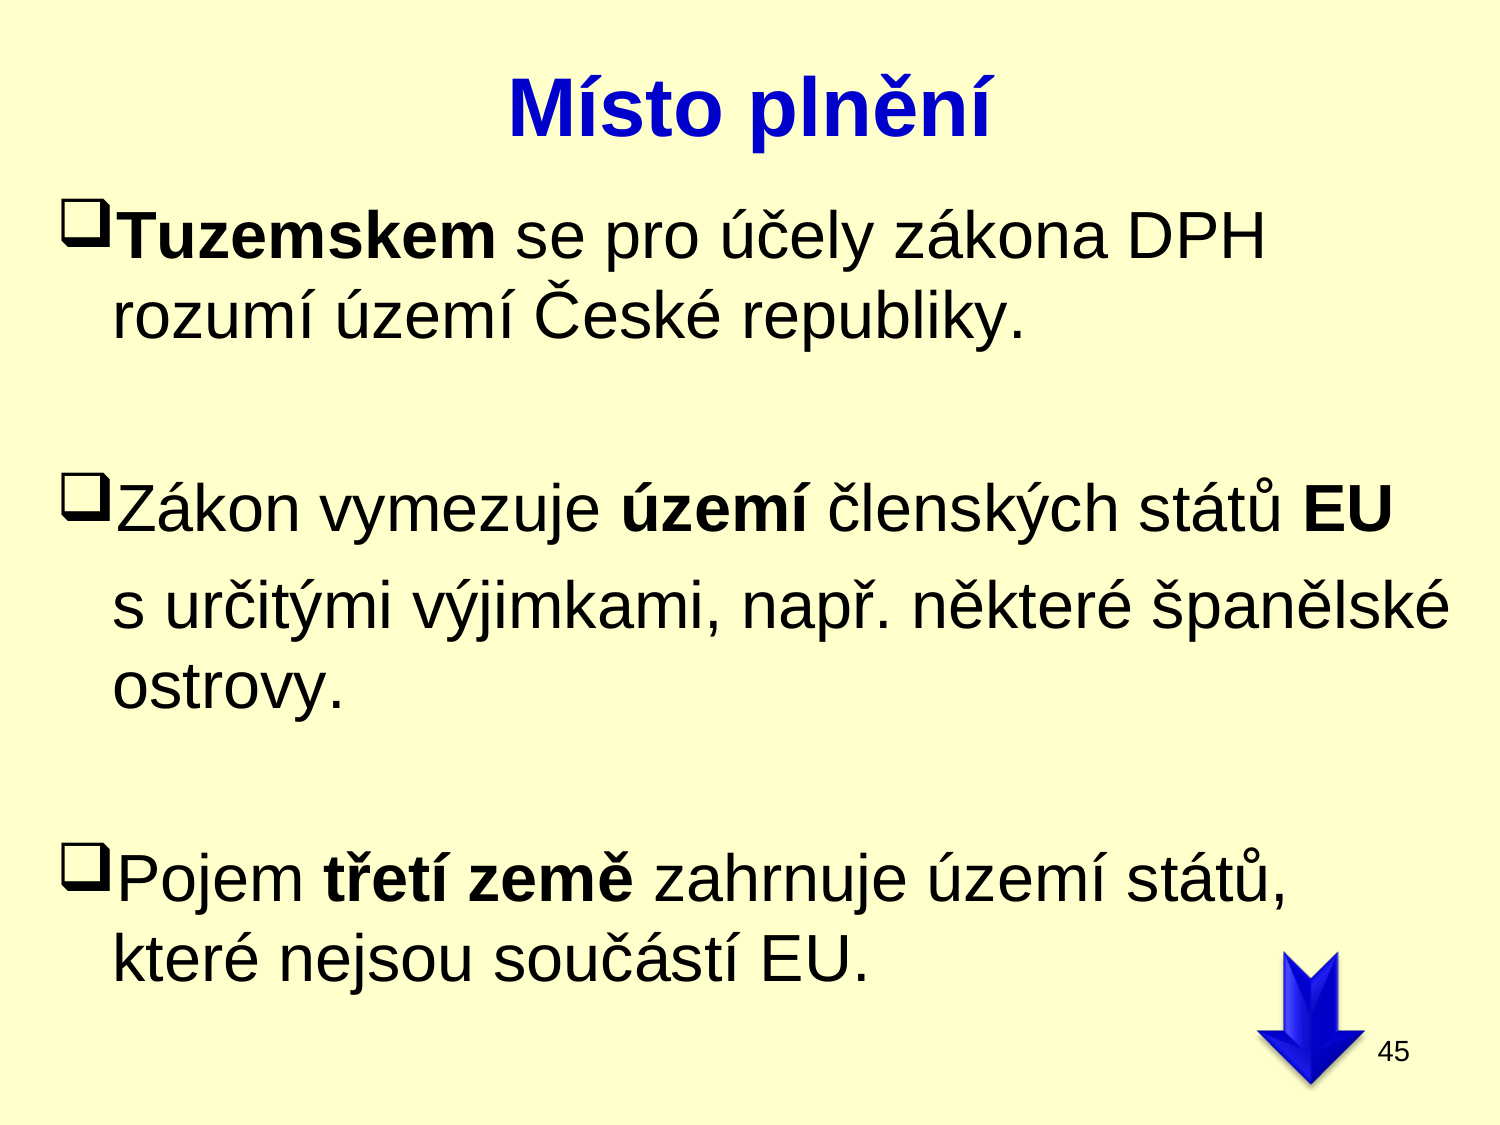

# Místo plnění
Tuzemskem se pro účely zákona DPH rozumí území České republiky.
Zákon vymezuje území členských států EU
	s určitými výjimkami, např. některé španělské ostrovy.
Pojem třetí země zahrnuje území států, které nejsou součástí EU.